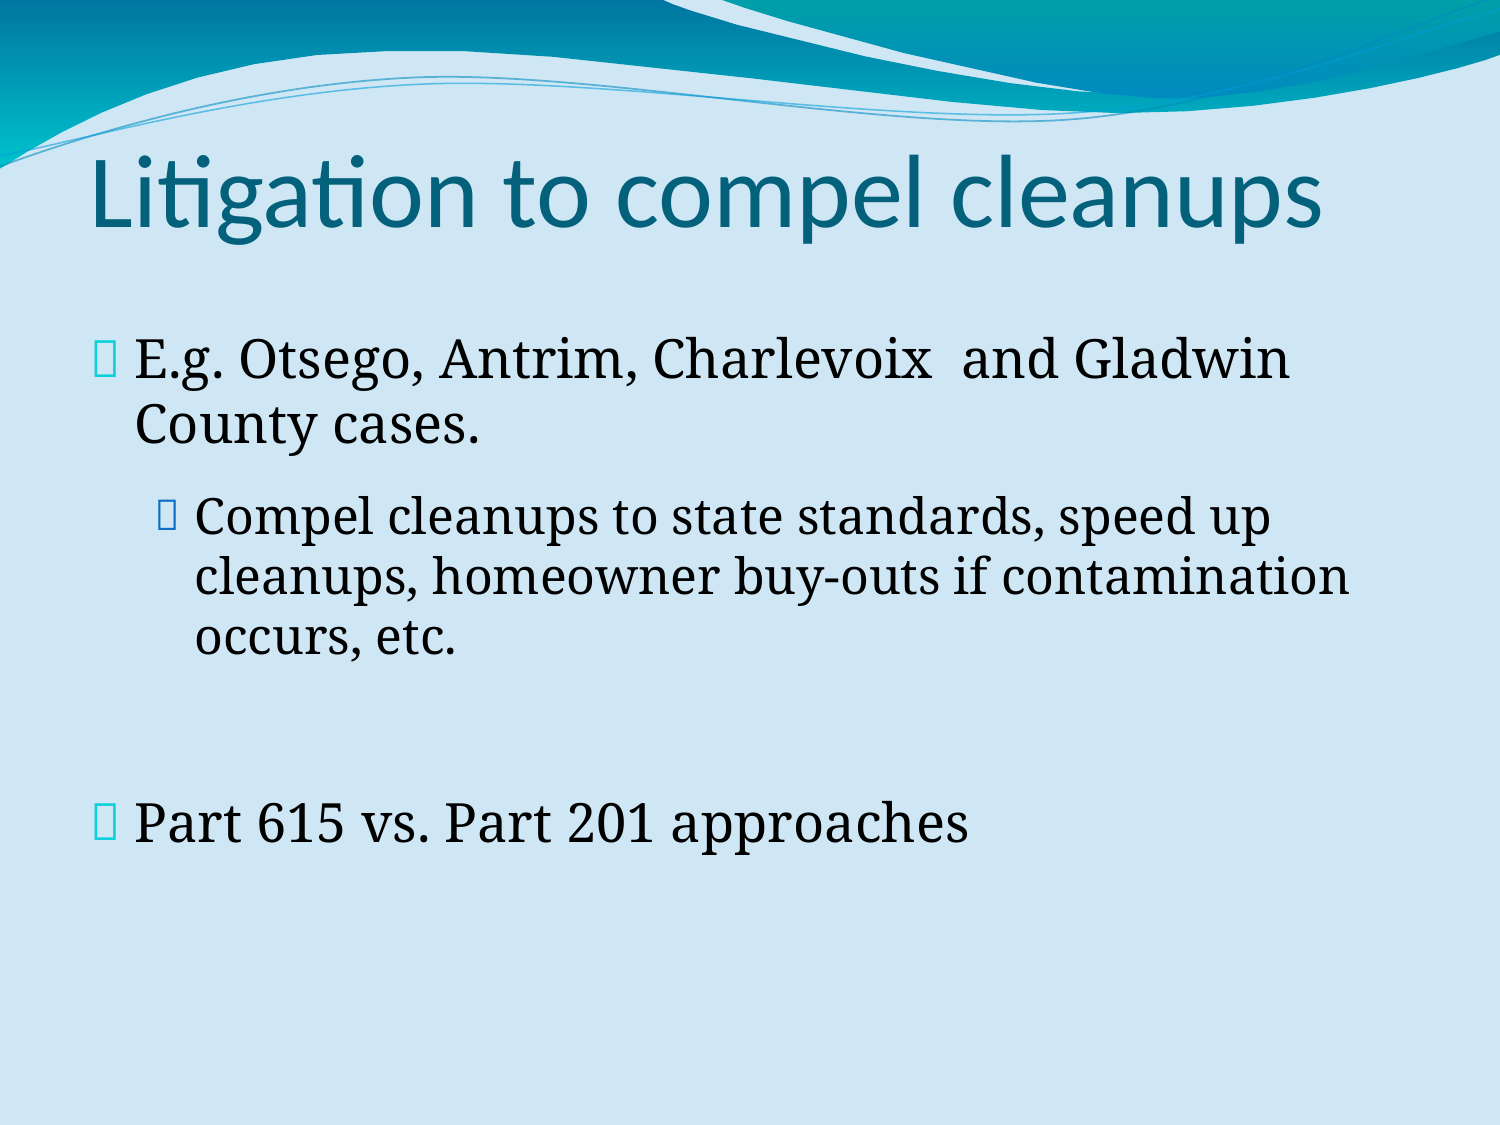

# Litigation to compel cleanups
E.g. Otsego, Antrim, Charlevoix and Gladwin County cases.
Compel cleanups to state standards, speed up cleanups, homeowner buy-outs if contamination occurs, etc.
Part 615 vs. Part 201 approaches